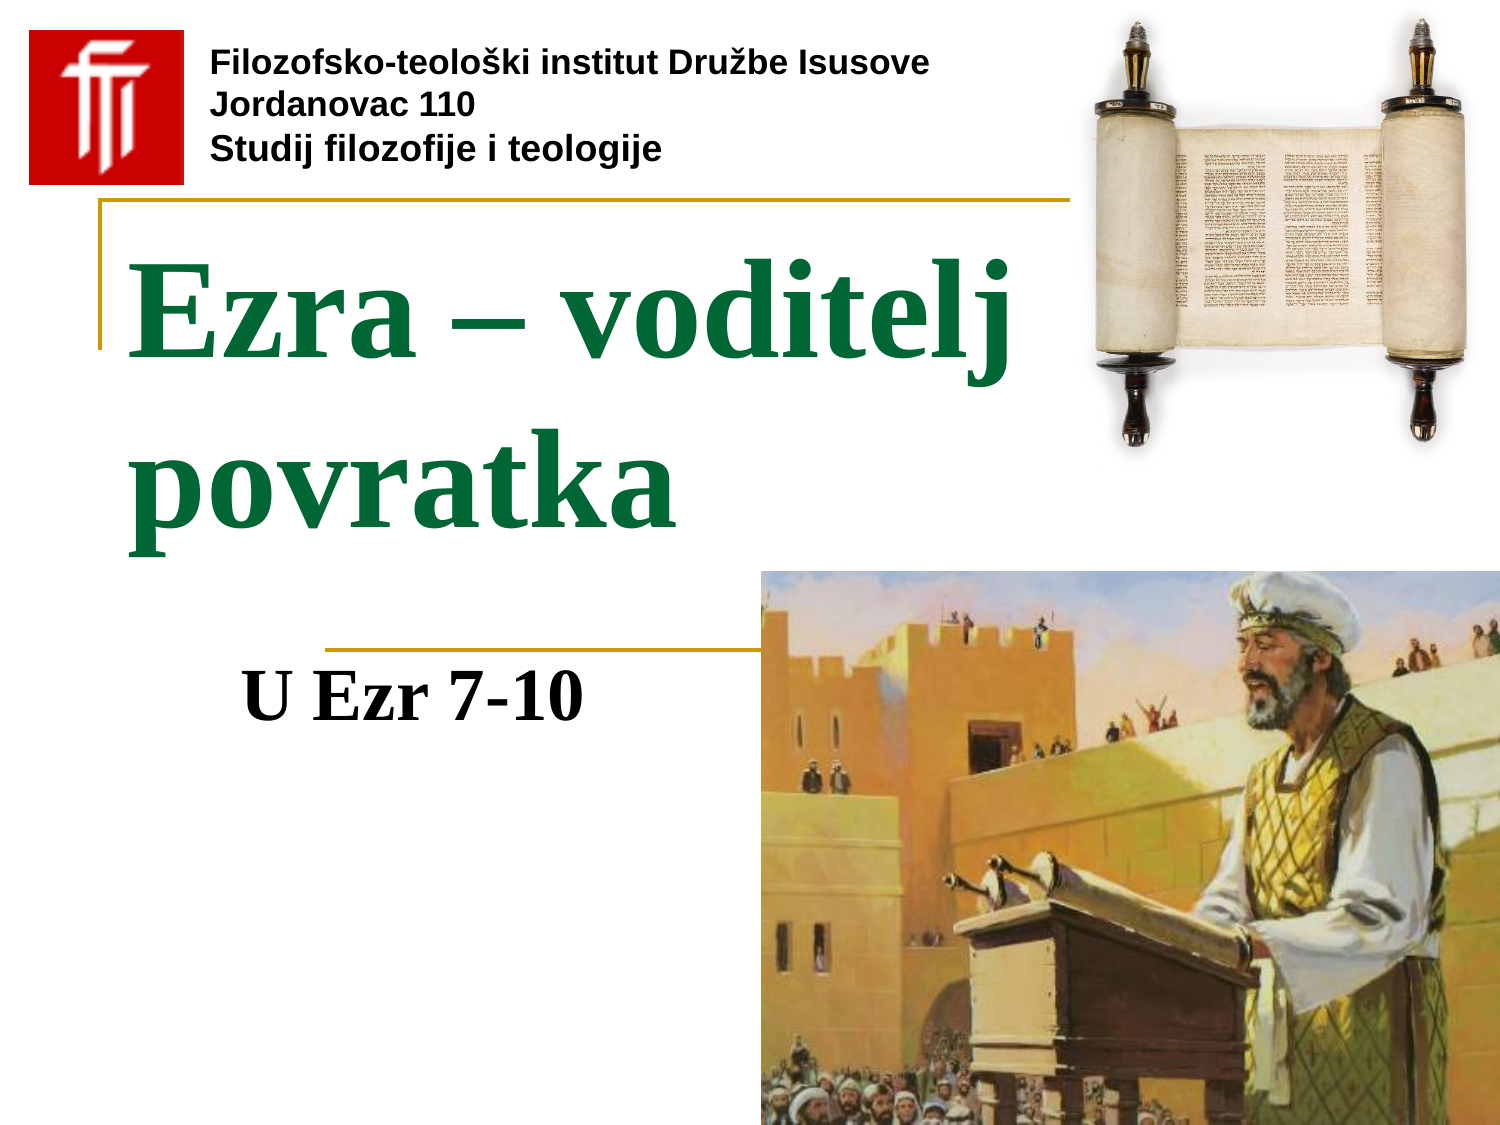

Filozofsko-teološki institut Družbe Isusove
Jordanovac 110
Studij filozofije i teologije
# Ezra – voditelj povratka
U Ezr 7-10